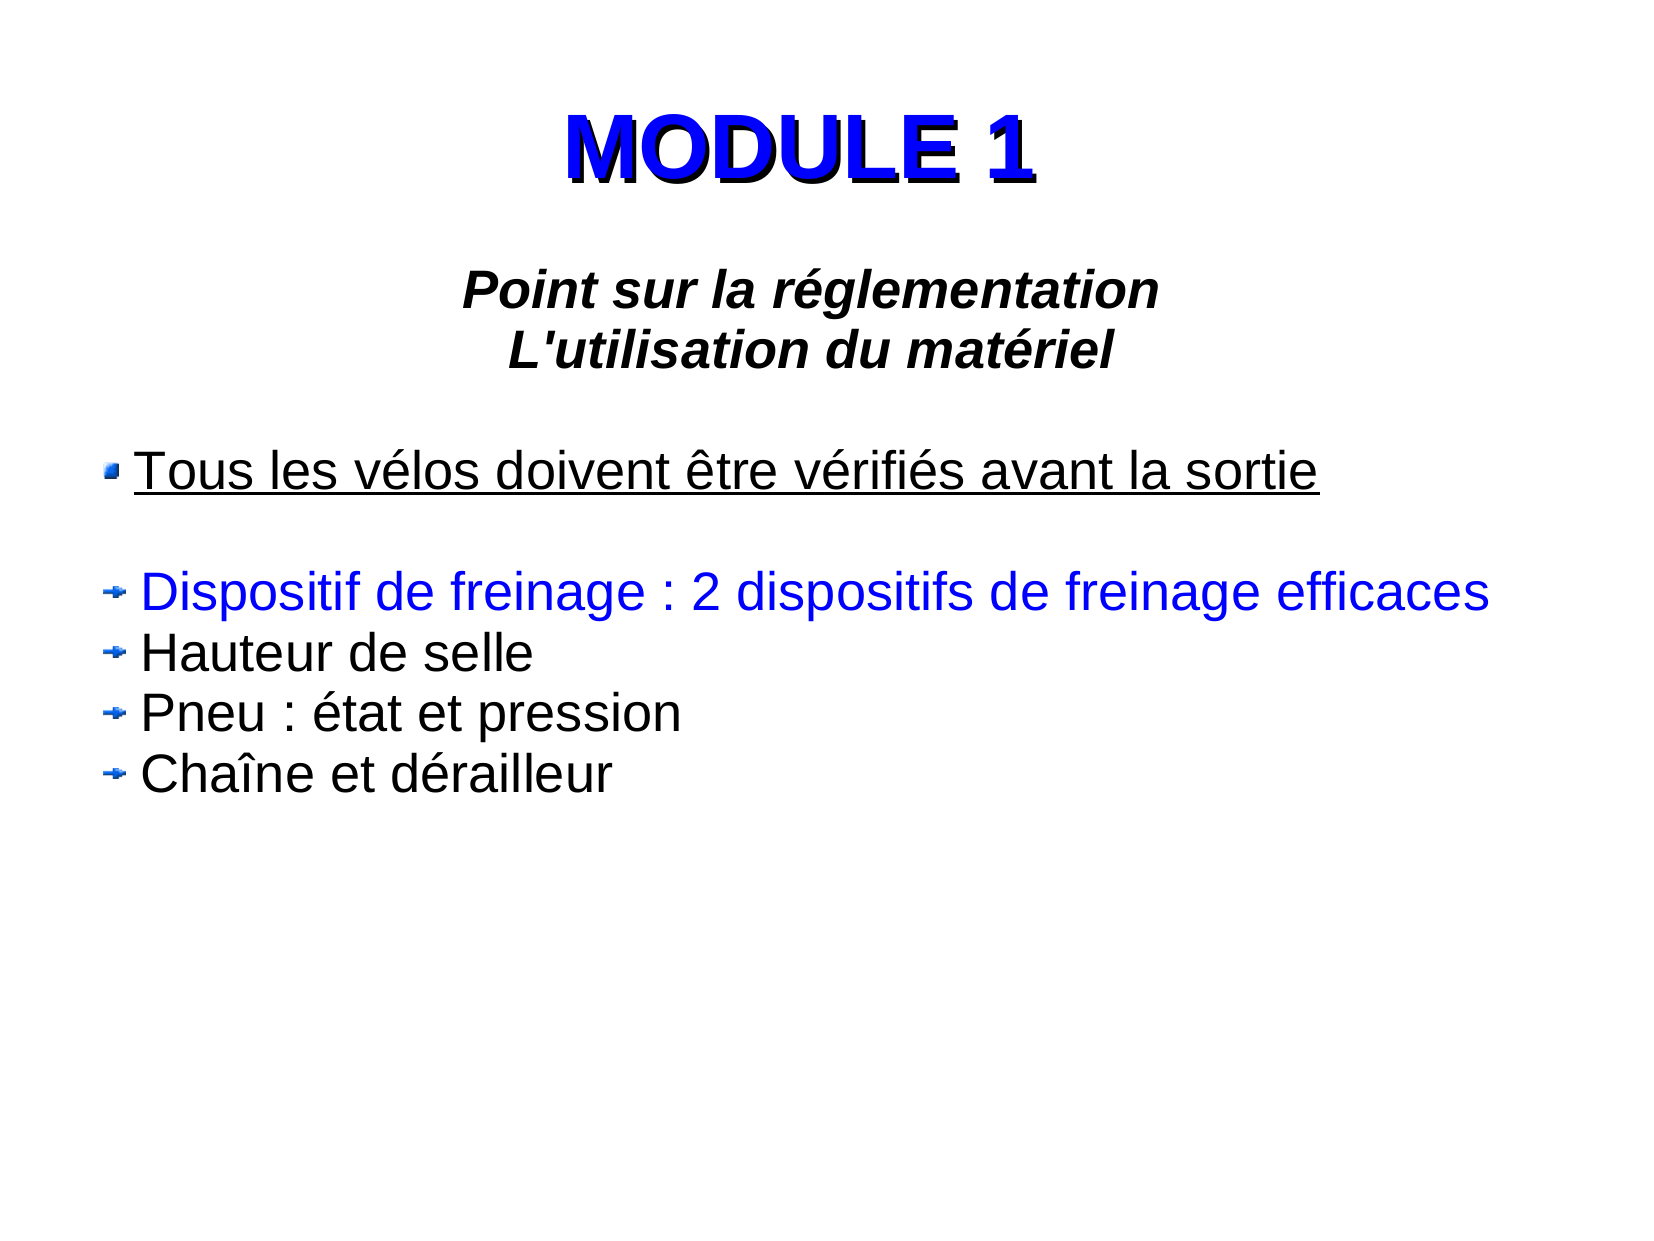

MODULE 1
Point sur la réglementation
L'utilisation du matériel
 Tous les vélos doivent être vérifiés avant la sortie
 Dispositif de freinage : 2 dispositifs de freinage efficaces
 Hauteur de selle
 Pneu : état et pression
 Chaîne et dérailleur